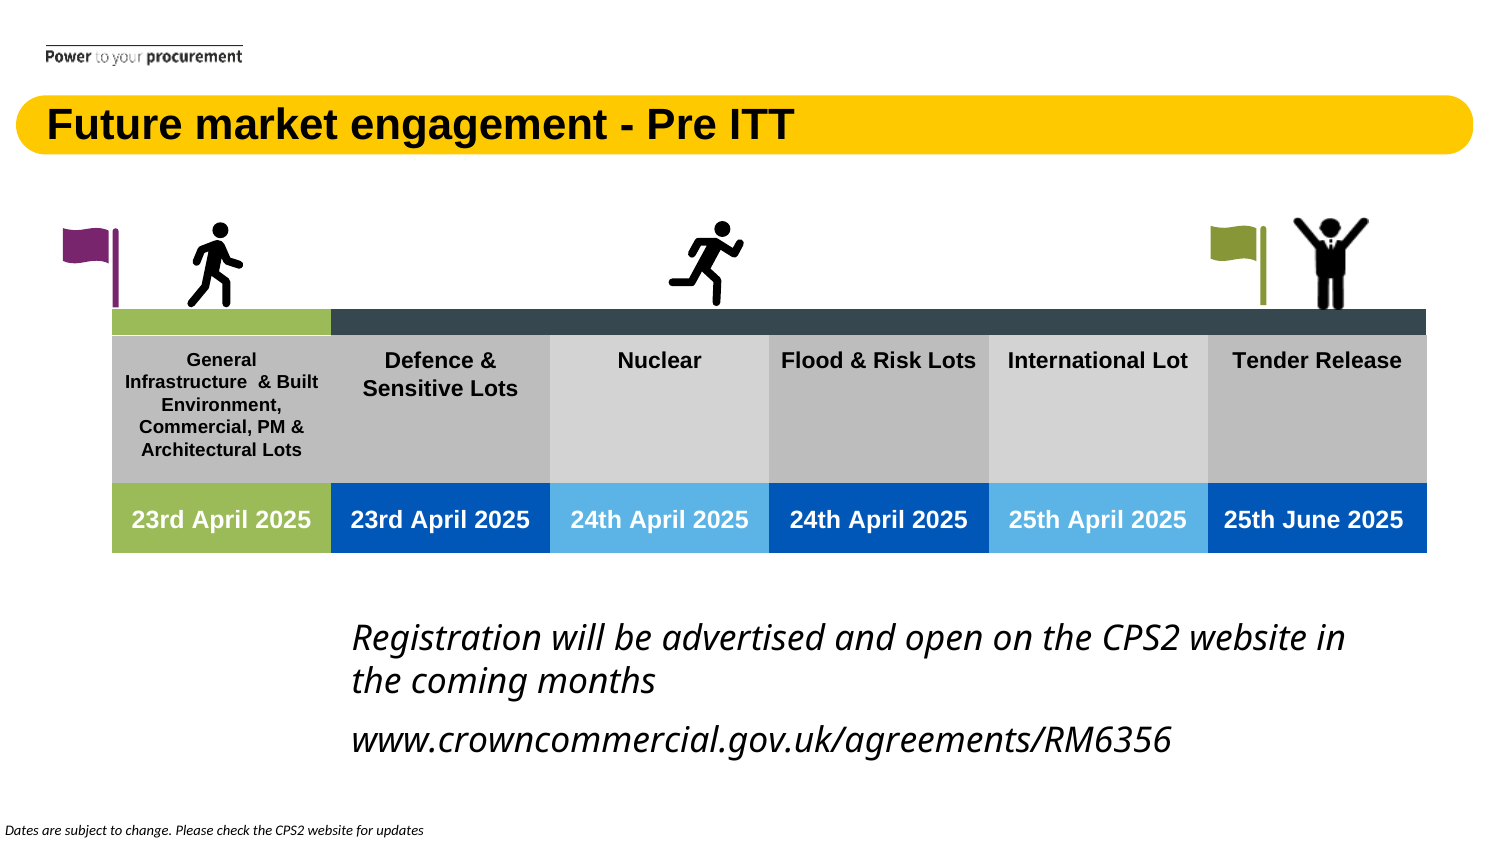

# Future market engagement - Pre ITT
Tender Release
Defence & Sensitive Lots
Flood & Risk Lots
Nuclear
International Lot
General Infrastructure & Built Environment, Commercial, PM & Architectural Lots
23rd April 2025
23rd April 2025
24th April 2025
24th April 2025
25th April 2025
25th June 2025
Registration will be advertised and open on the CPS2 website in the coming months
www.crowncommercial.gov.uk/agreements/RM6356
Dates are subject to change. Please check the CPS2 website for updates